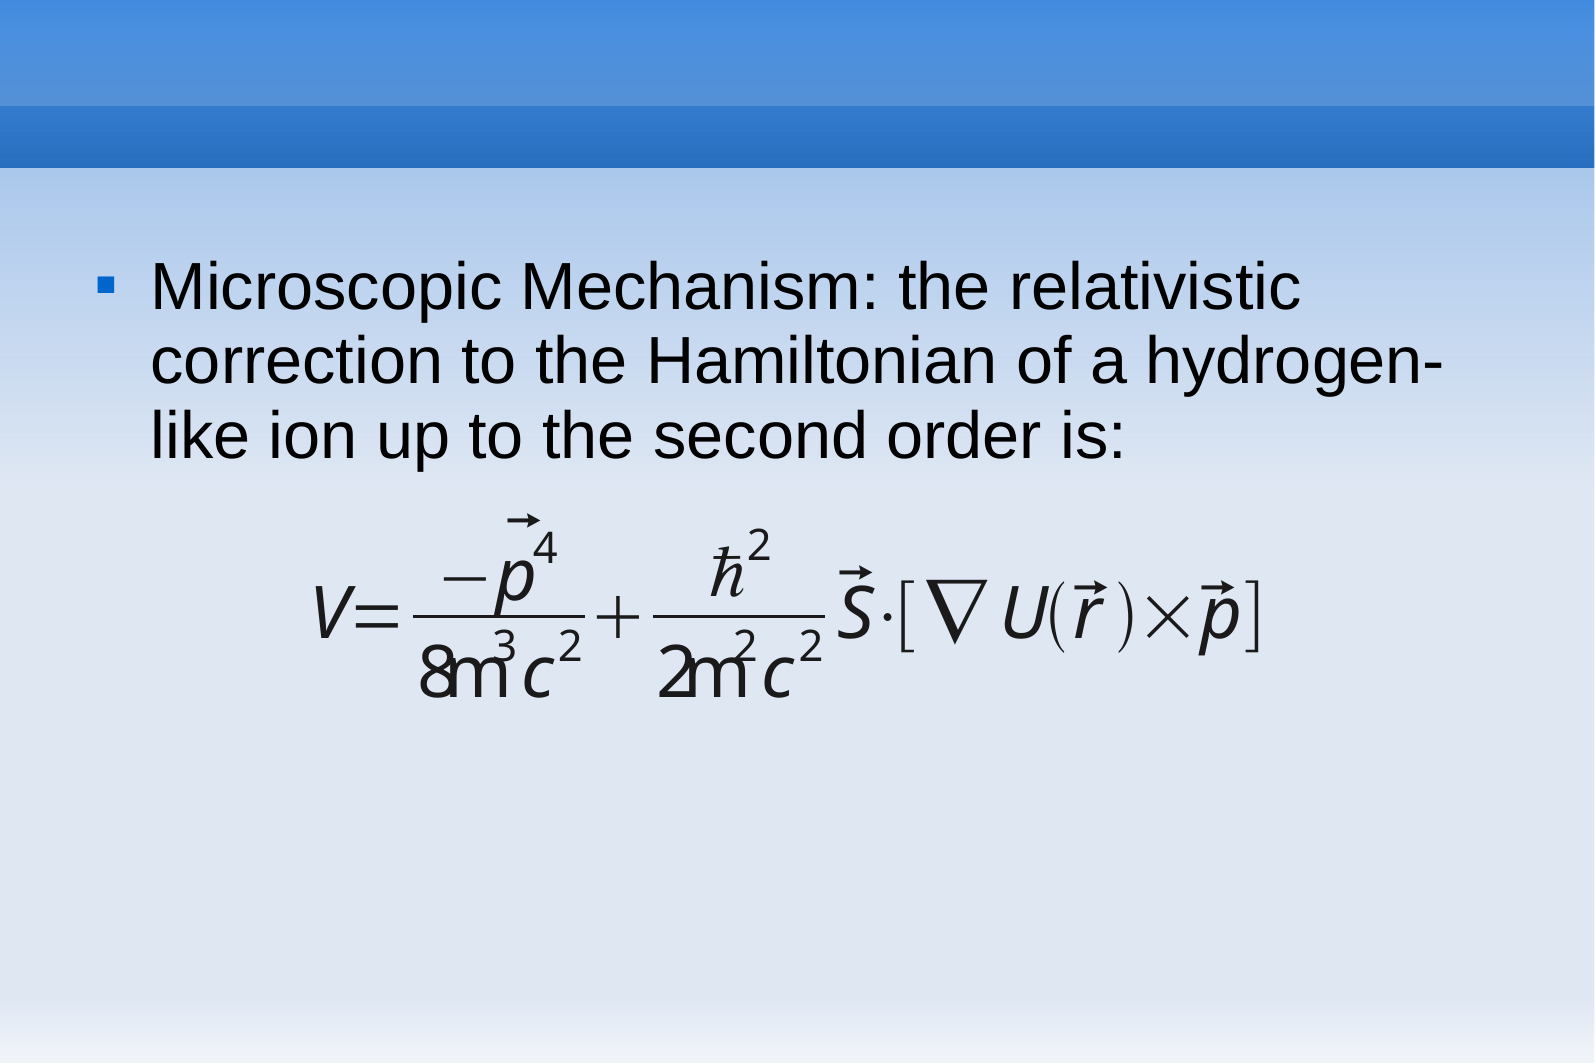

#
Microscopic Mechanism: the relativistic correction to the Hamiltonian of a hydrogen-like ion up to the second order is: